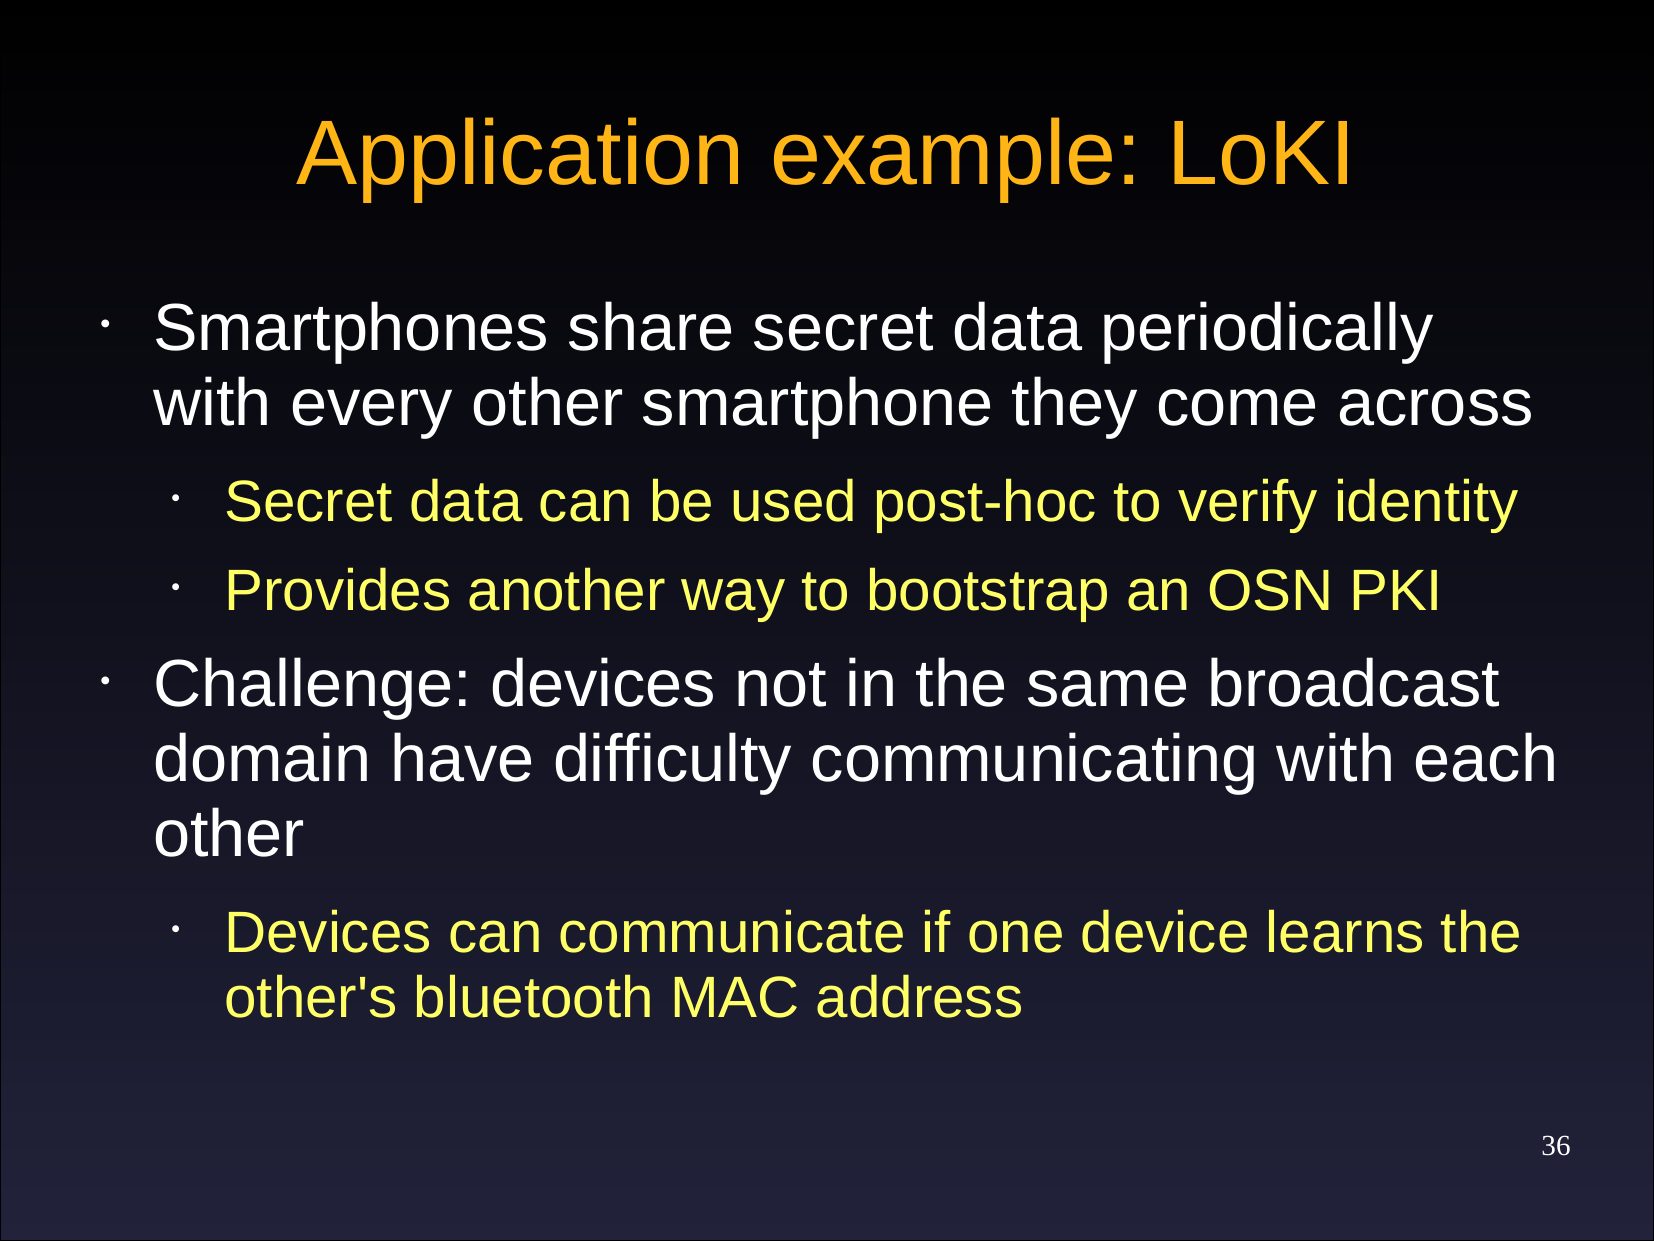

# Application example: LoKI
Smartphones share secret data periodically with every other smartphone they come across
Secret data can be used post-hoc to verify identity
Provides another way to bootstrap an OSN PKI
Challenge: devices not in the same broadcast domain have difficulty communicating with each other
Devices can communicate if one device learns the other's bluetooth MAC address
36